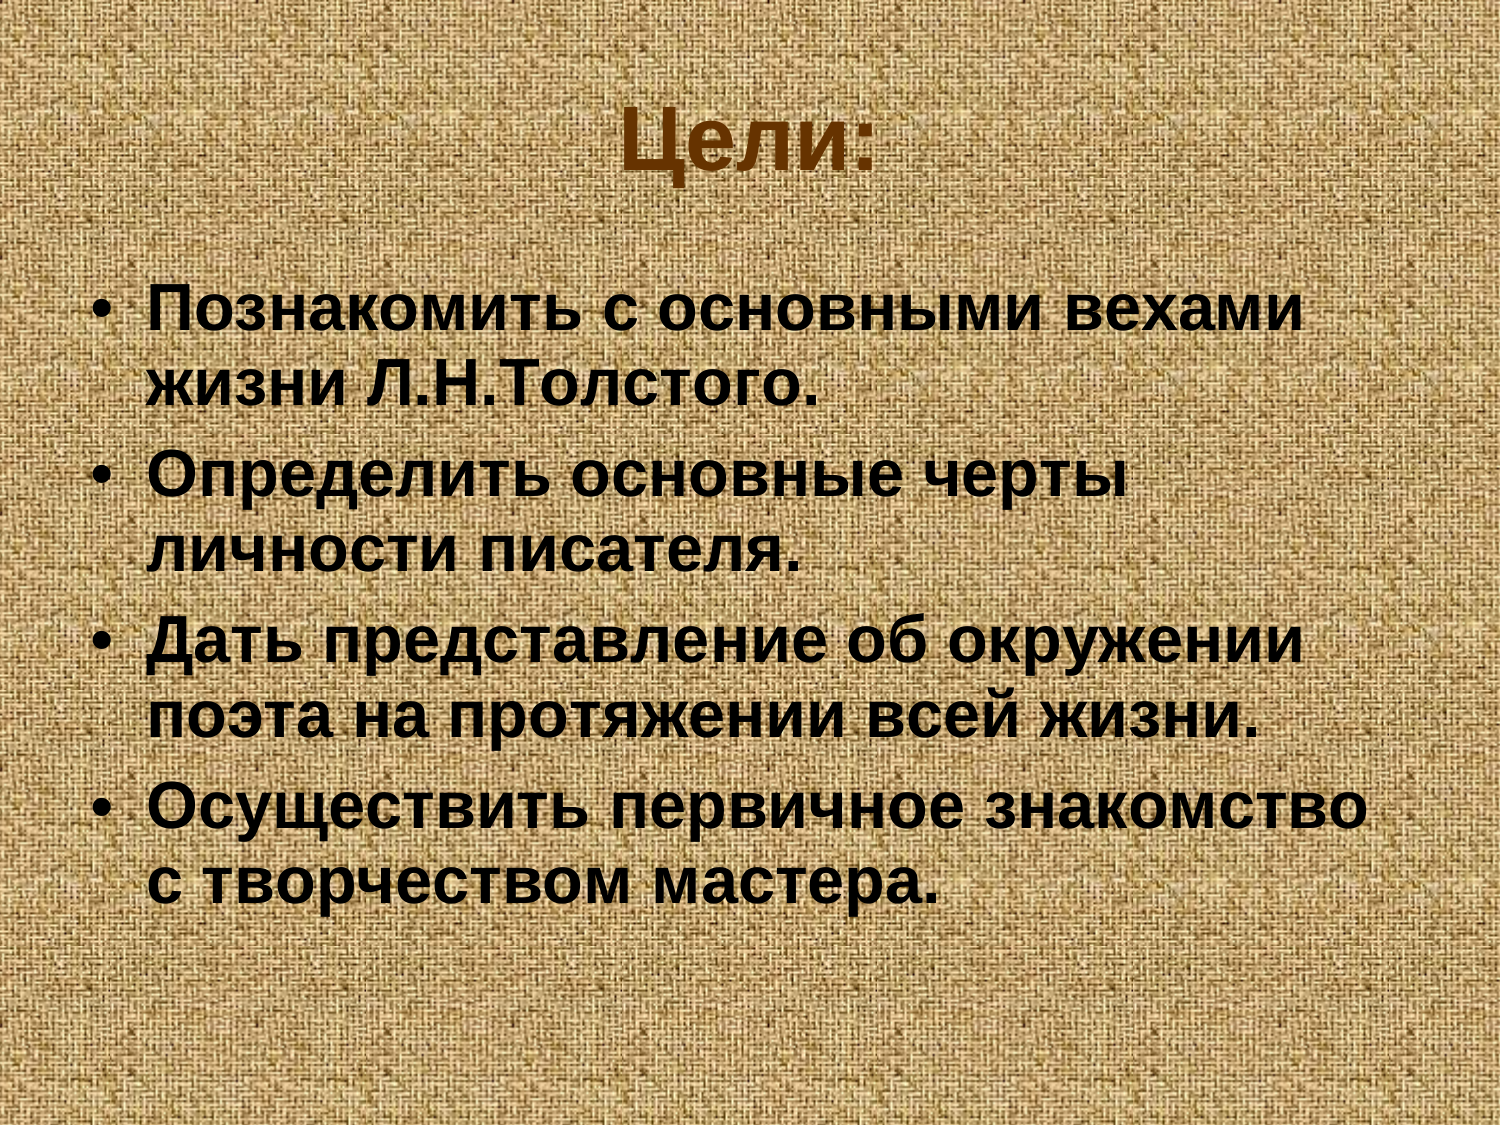

# Цели:
Познакомить с основными вехами жизни Л.Н.Толстого.
Определить основные черты личности писателя.
Дать представление об окружении поэта на протяжении всей жизни.
Осуществить первичное знакомство с творчеством мастера.